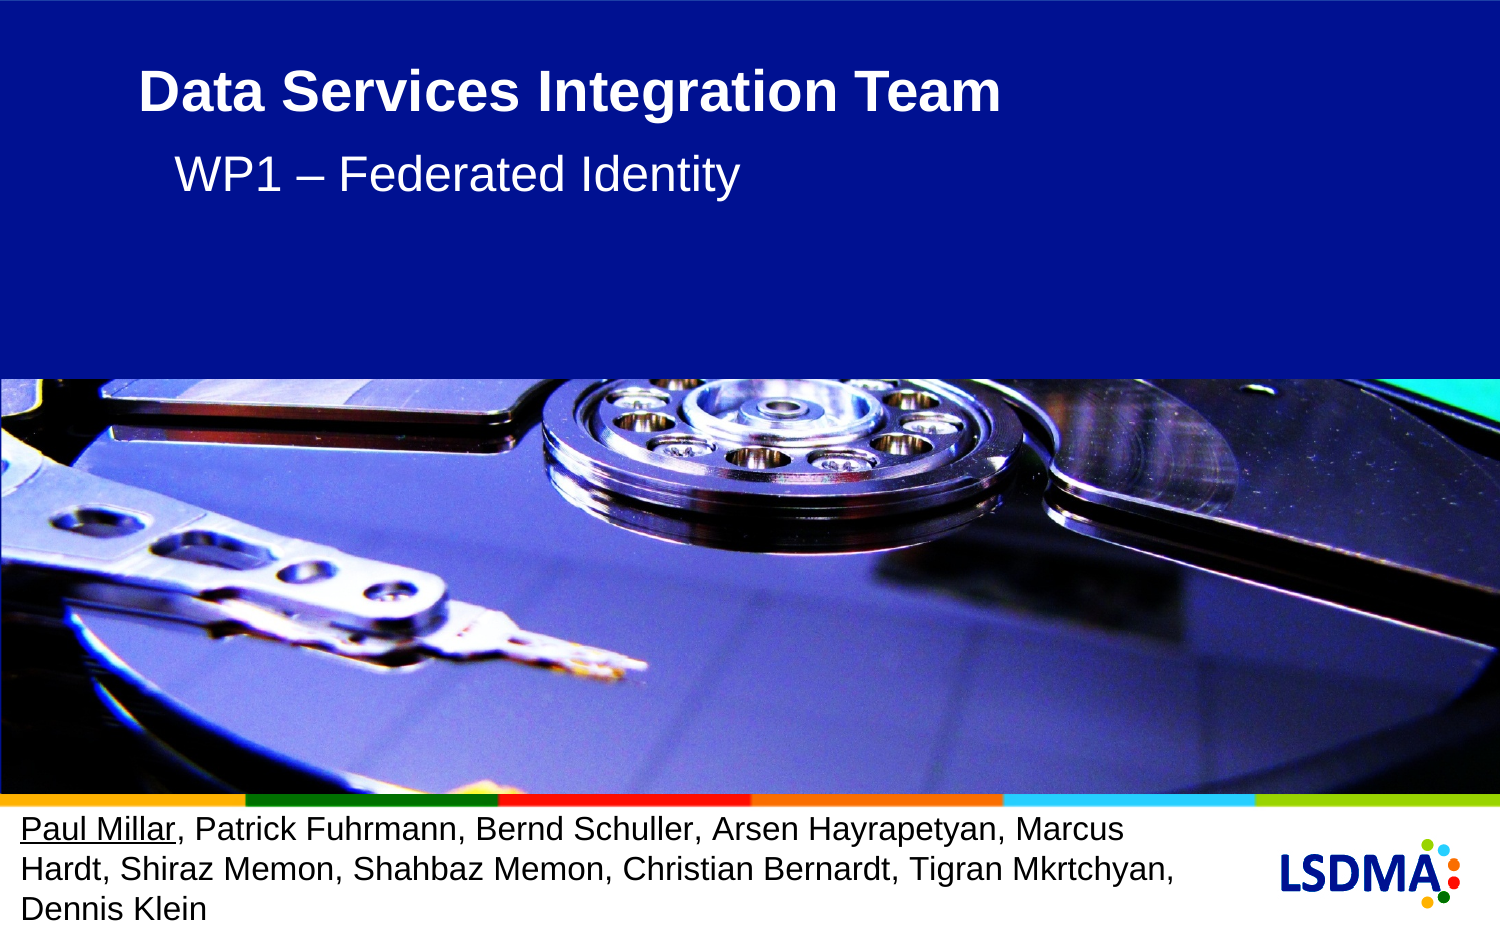

# Data Services Integration Team
WP1 – Federated Identity
Paul Millar, Patrick Fuhrmann, Bernd Schuller, Arsen Hayrapetyan, Marcus Hardt, Shiraz Memon, Shahbaz Memon, Christian Bernardt, Tigran Mkrtchyan, Dennis Klein